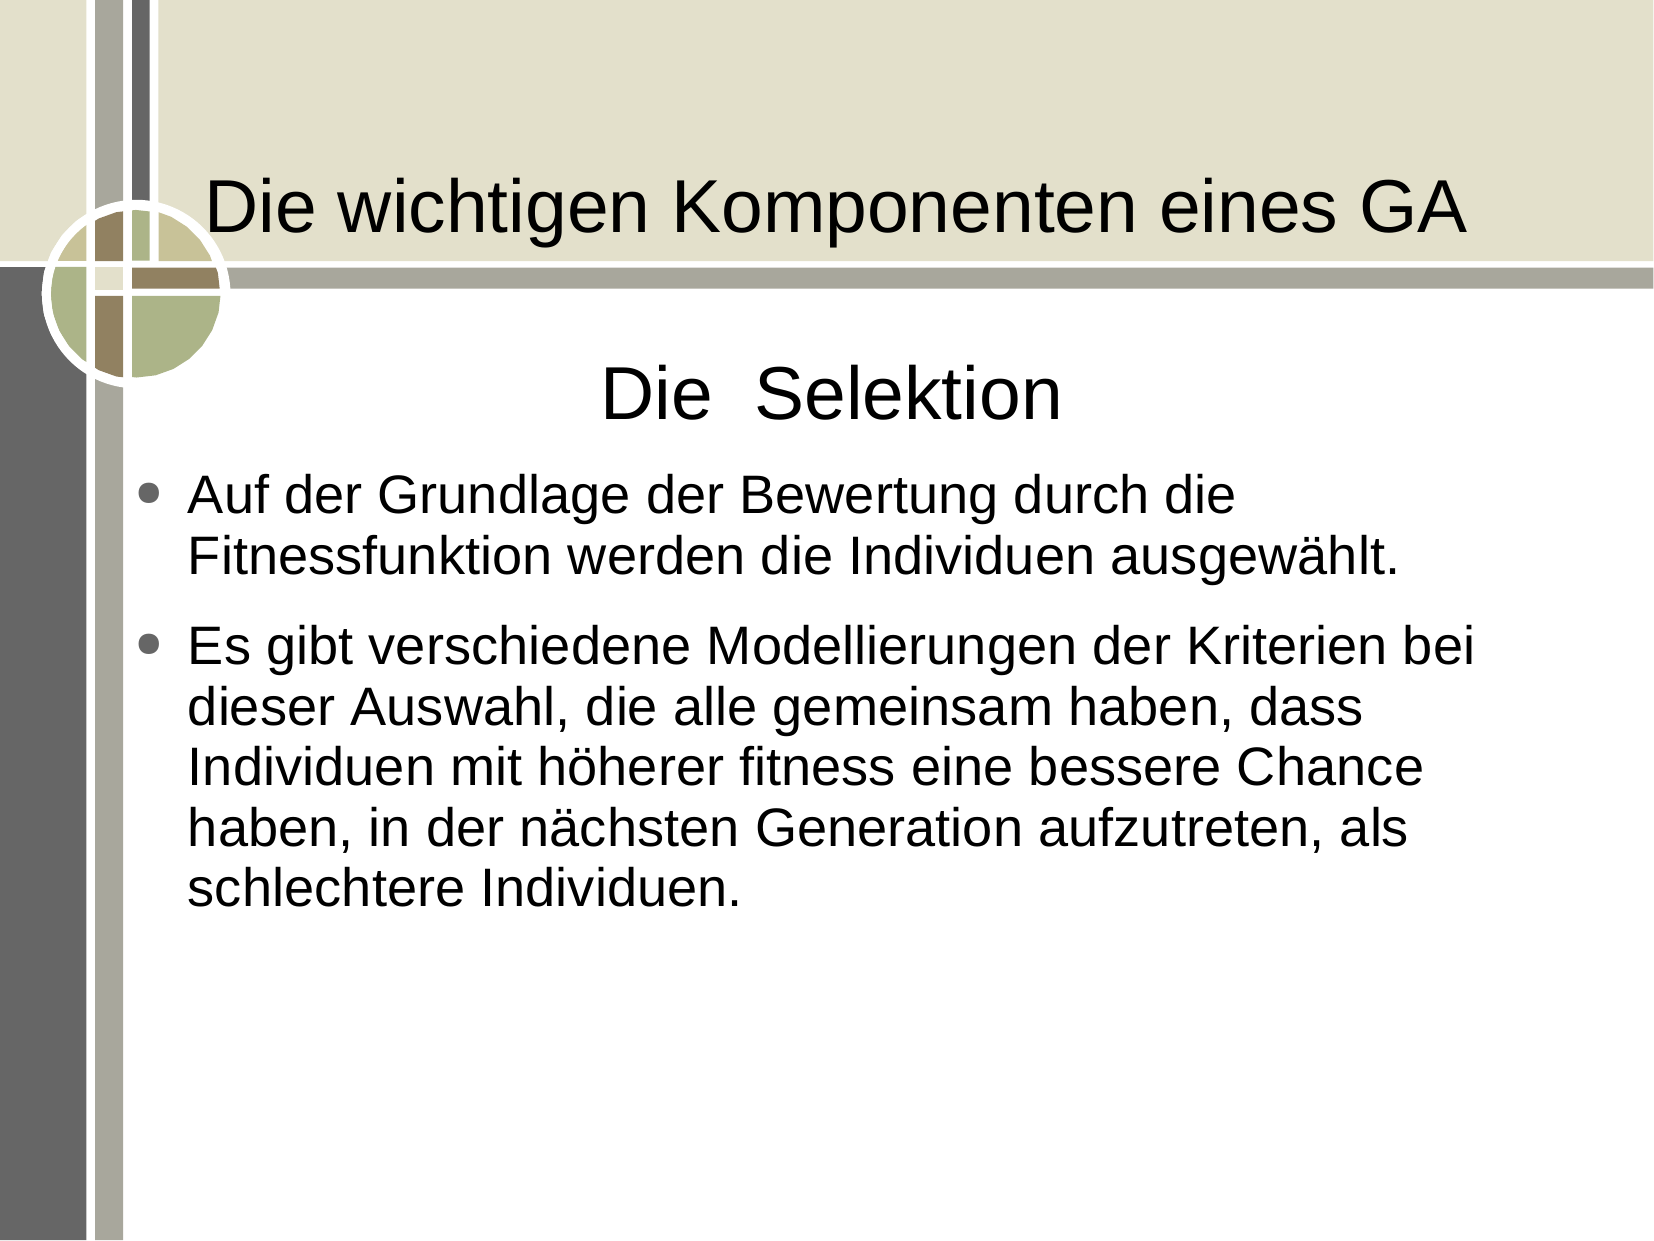

# Die wichtigen Komponenten eines GA
Die Selektion
Auf der Grundlage der Bewertung durch die Fitnessfunktion werden die Individuen ausgewählt.
Es gibt verschiedene Modellierungen der Kriterien bei dieser Auswahl, die alle gemeinsam haben, dass Individuen mit höherer fitness eine bessere Chance haben, in der nächsten Generation aufzutreten, als schlechtere Individuen.